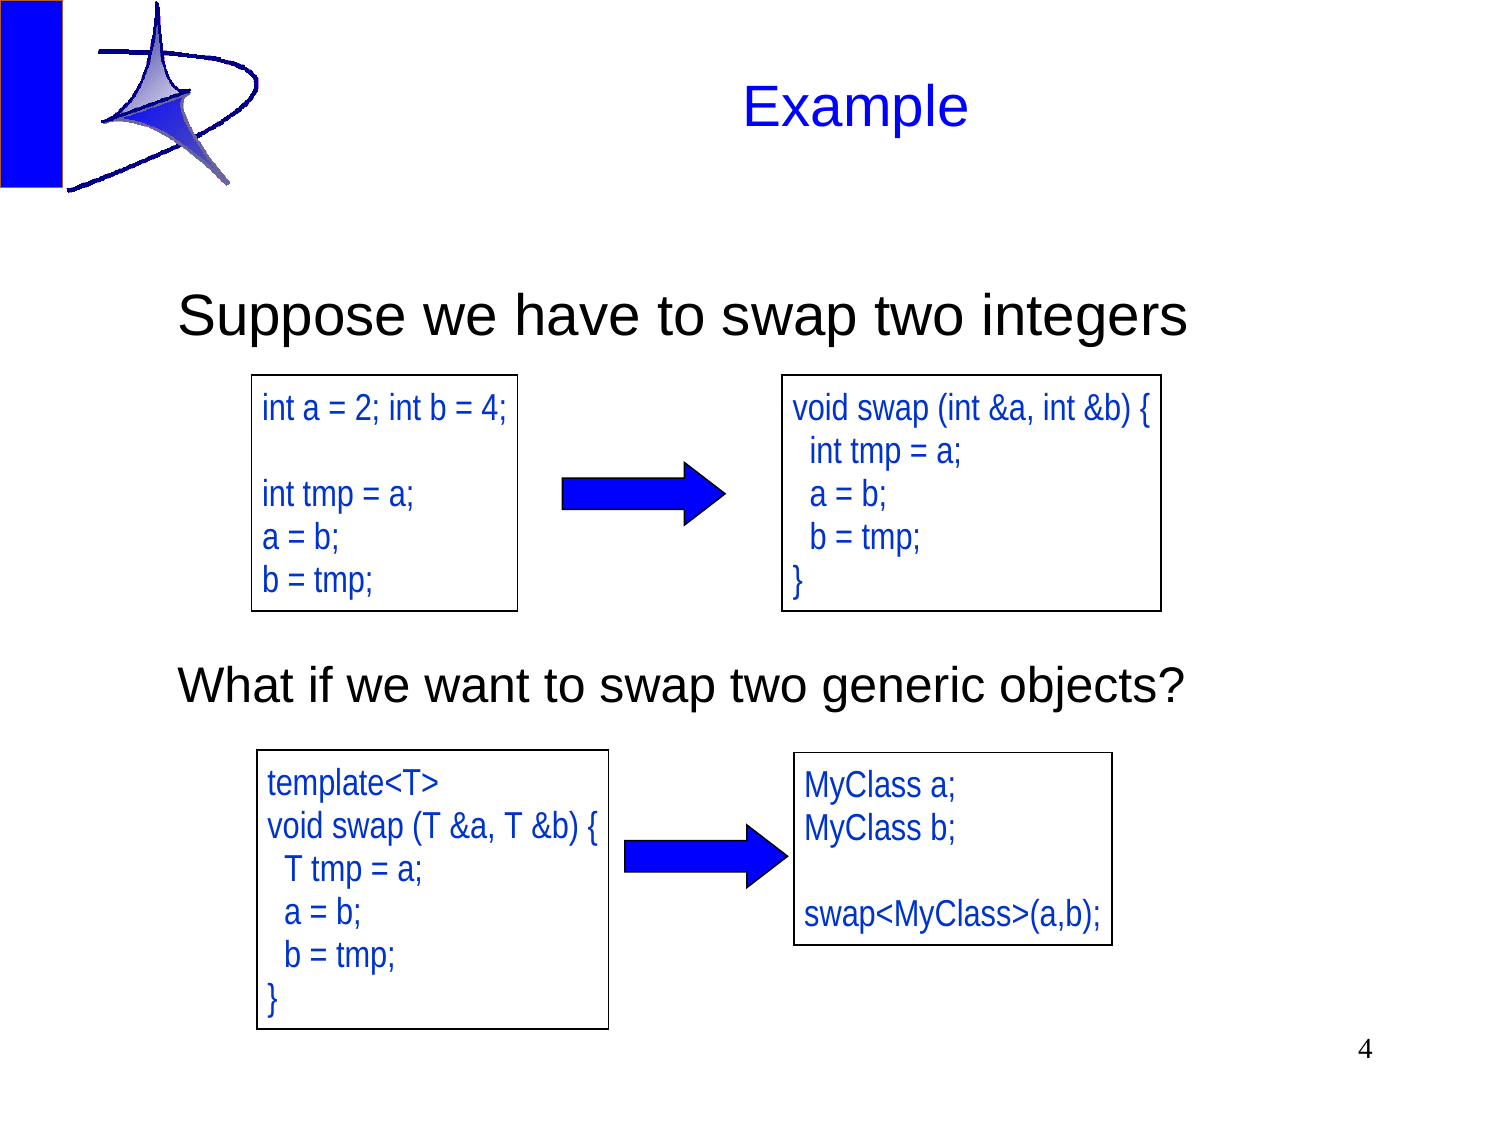

# Example
Suppose we have to swap two integers
int a = 2; int b = 4;
int tmp = a;
a = b;
b = tmp;
void swap (int &a, int &b) {
 int tmp = a;
 a = b;
 b = tmp;
}
What if we want to swap two generic objects?
template<T>
void swap (T &a, T &b) {
 T tmp = a;
 a = b;
 b = tmp;
}
MyClass a;
MyClass b;
swap<MyClass>(a,b);
4